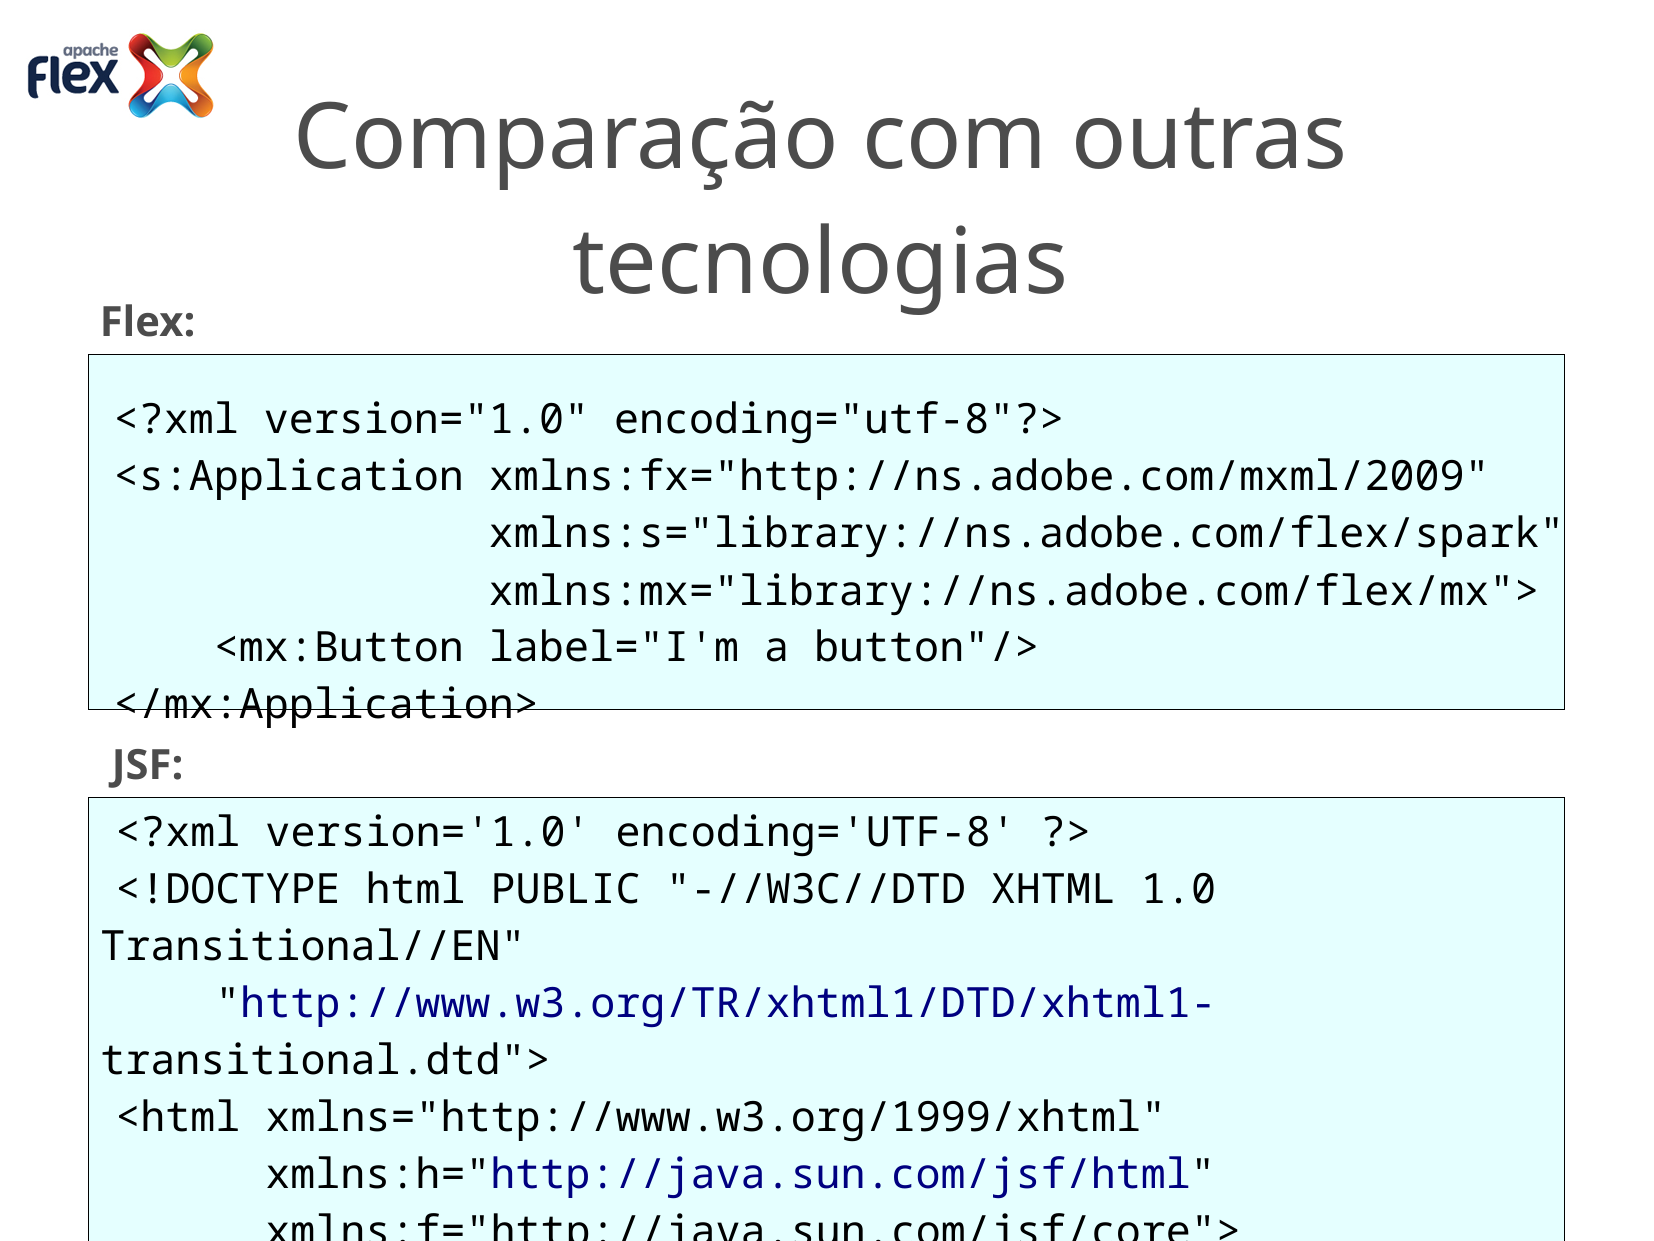

# Comparação com outras tecnologias
Flex:
 <?xml version="1.0" encoding="utf-8"?>
 <s:Application xmlns:fx="http://ns.adobe.com/mxml/2009"
 xmlns:s="library://ns.adobe.com/flex/spark"
 xmlns:mx="library://ns.adobe.com/flex/mx">
 <mx:Button label="I'm a button"/>
 </mx:Application>
JSF:
<?xml version='1.0' encoding='UTF-8' ?>
<!DOCTYPE html PUBLIC "-//W3C//DTD XHTML 1.0 Transitional//EN"
 "http://www.w3.org/TR/xhtml1/DTD/xhtml1-transitional.dtd">
<html xmlns="http://www.w3.org/1999/xhtml"
 xmlns:h="http://java.sun.com/jsf/html"
 xmlns:f="http://java.sun.com/jsf/core">
 <h:commandButton value="I'm a button" />
</html>